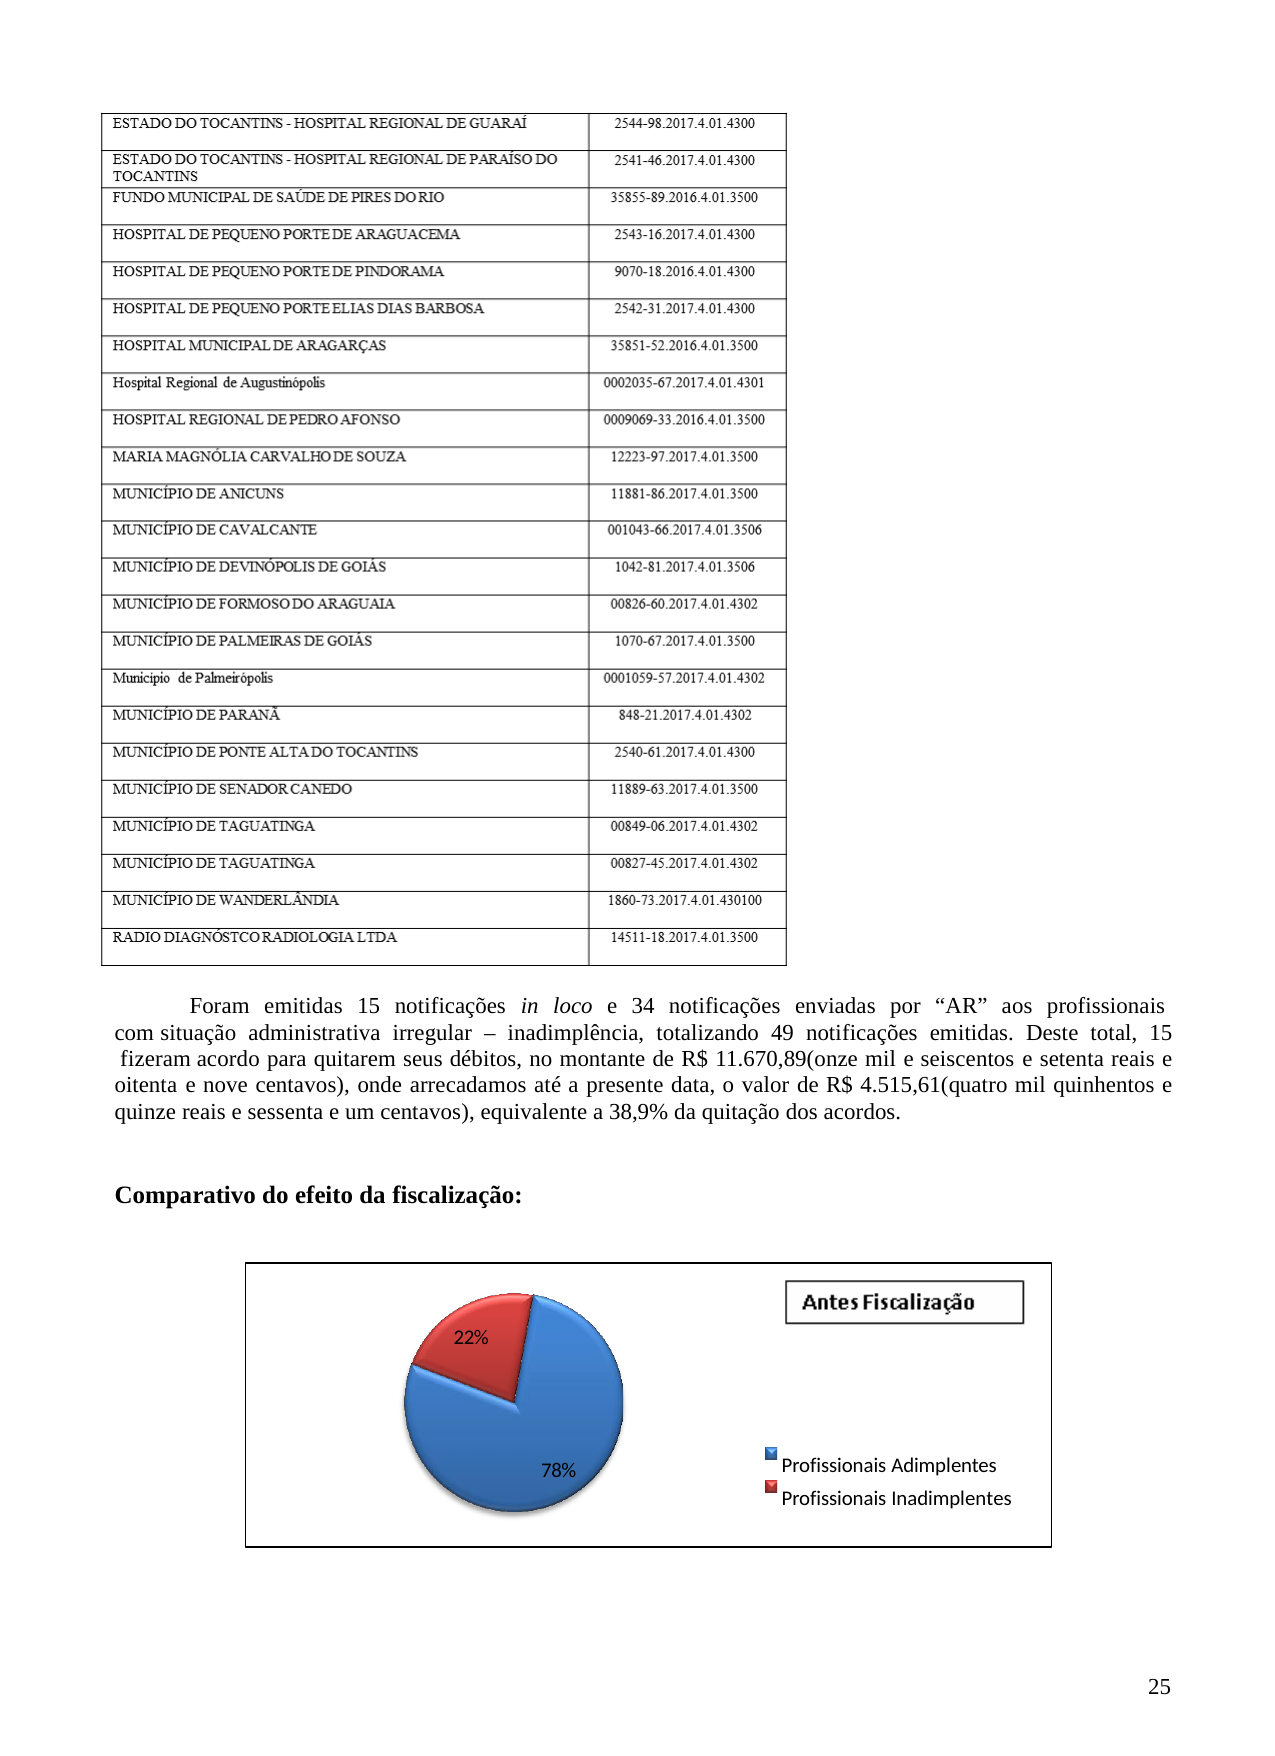

Foram emitidas 15 notificações in loco e 34 notificações enviadas por “AR” aos profissionais com situação administrativa irregular – inadimplência, totalizando 49 notificações emitidas. Deste total, 15 fizeram acordo para quitarem seus débitos, no montante de R$ 11.670,89(onze mil e seiscentos e setenta reais e oitenta e nove centavos), onde arrecadamos até a presente data, o valor de R$ 4.515,61(quatro mil quinhentos e quinze reais e sessenta e um centavos), equivalente a 38,9% da quitação dos acordos.
Comparativo do efeito da fiscalização:
22%
Profissionais Adimplentes Profissionais Inadimplentes
78%